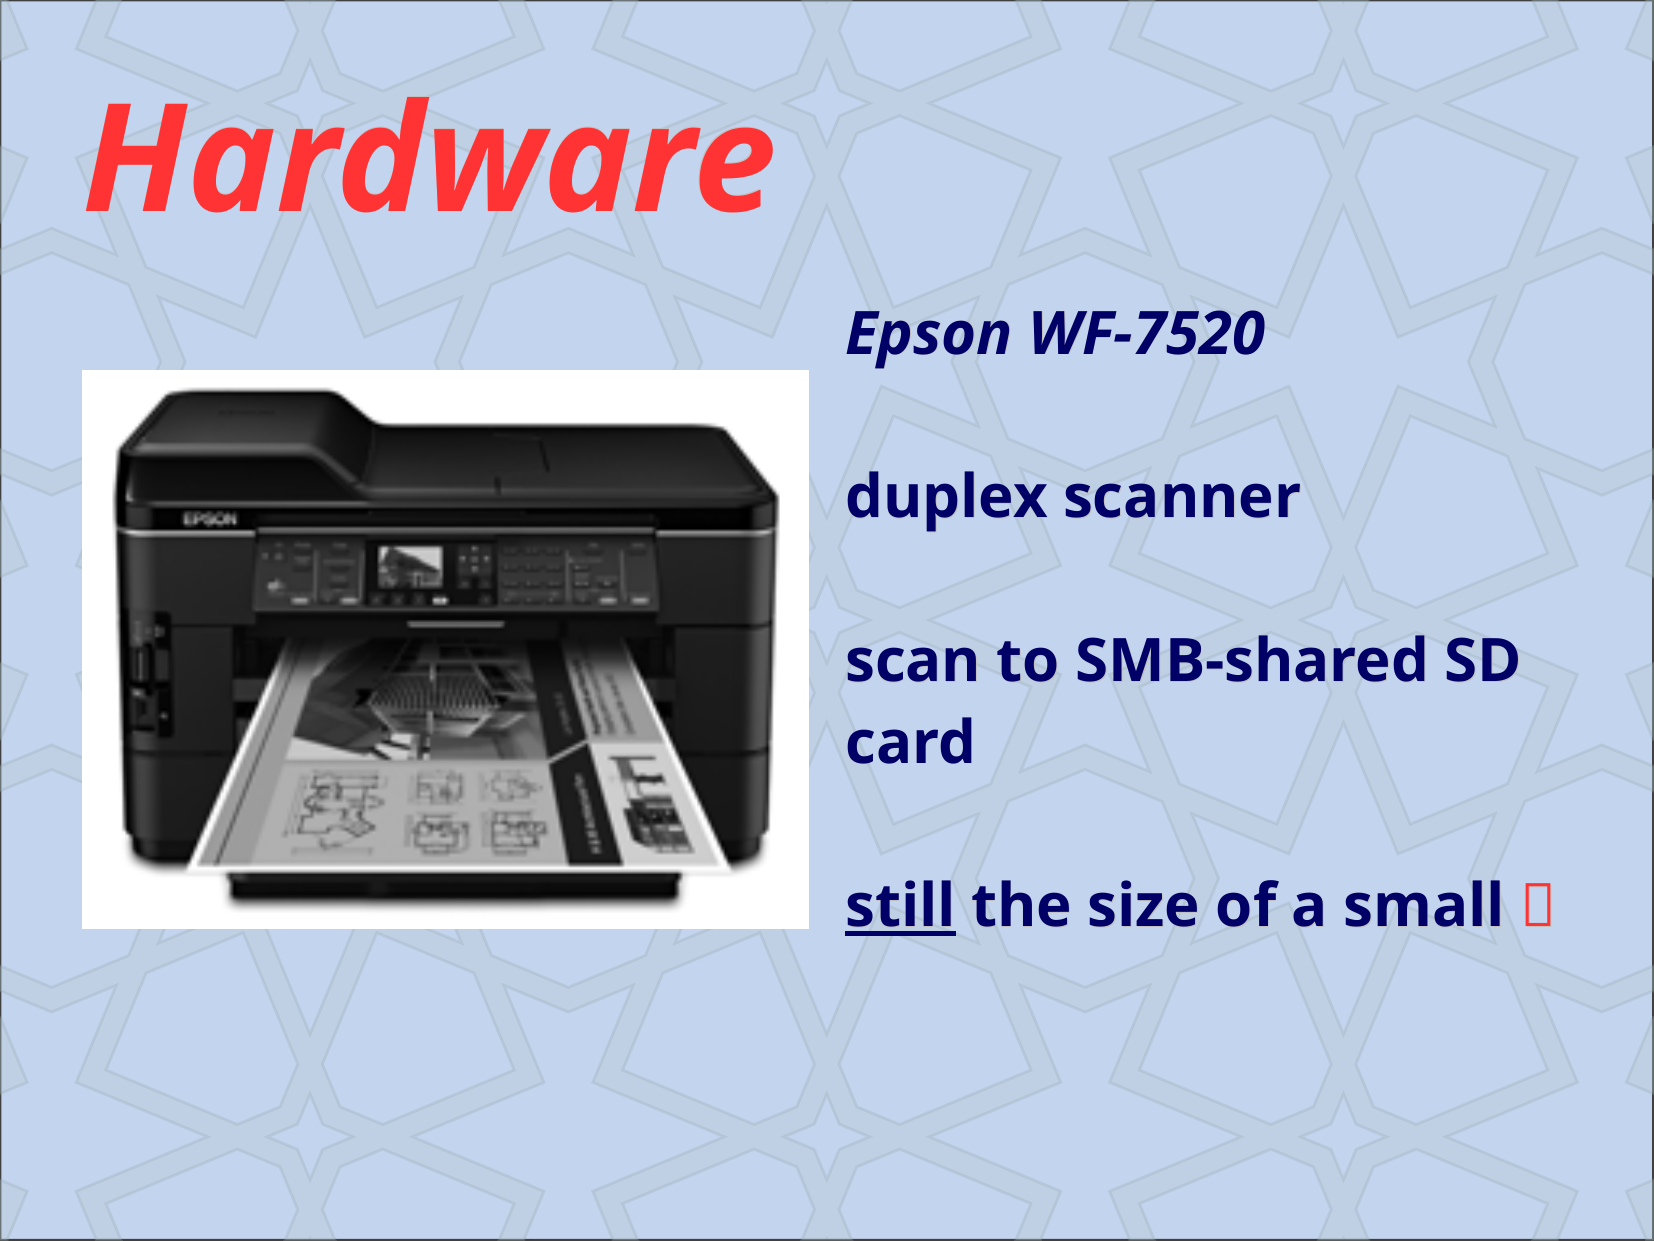

# Hardware
Epson WF-7520
duplex scanner
scan to SMB-shared SD card
still the size of a small 🚌